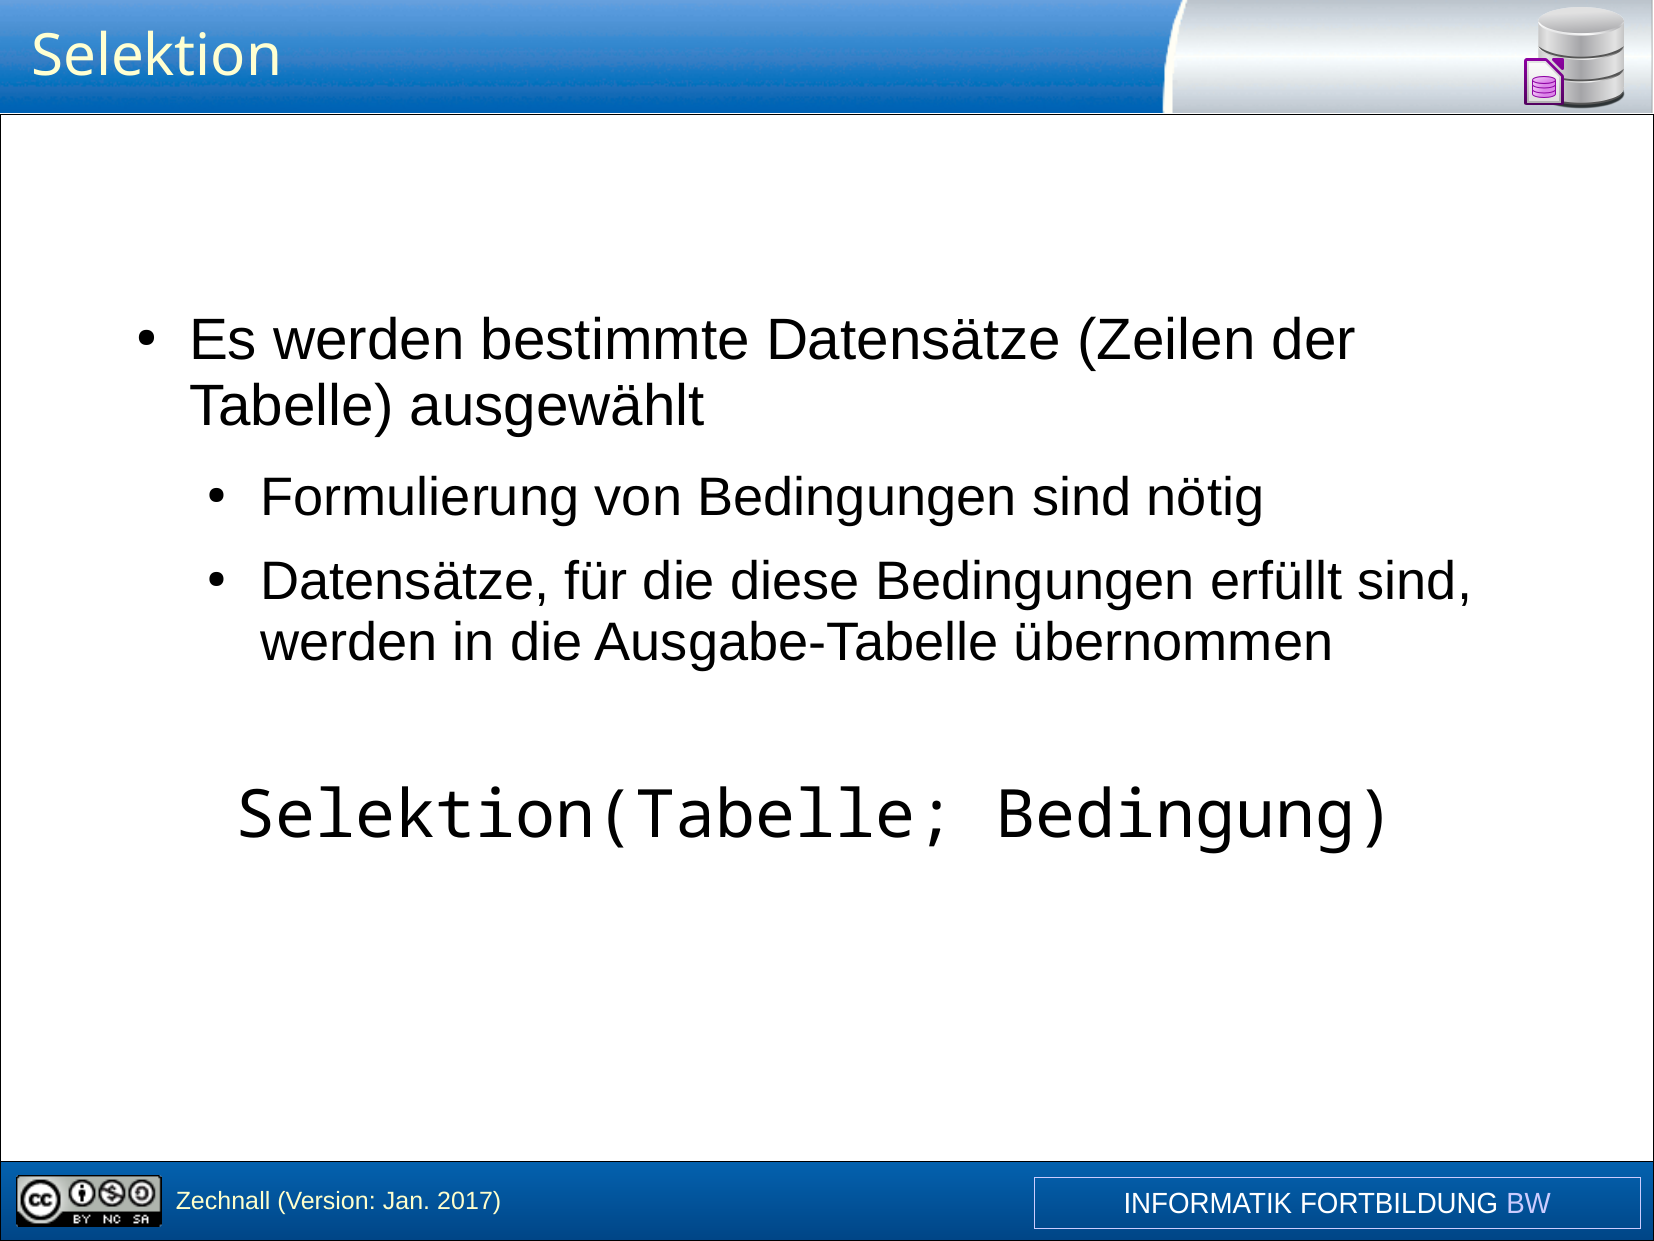

# Selektion
Es werden bestimmte Datensätze (Zeilen der Tabelle) ausgewählt
Formulierung von Bedingungen sind nötig
Datensätze, für die diese Bedingungen erfüllt sind, werden in die Ausgabe-Tabelle übernommen
Selektion(Tabelle; Bedingung)